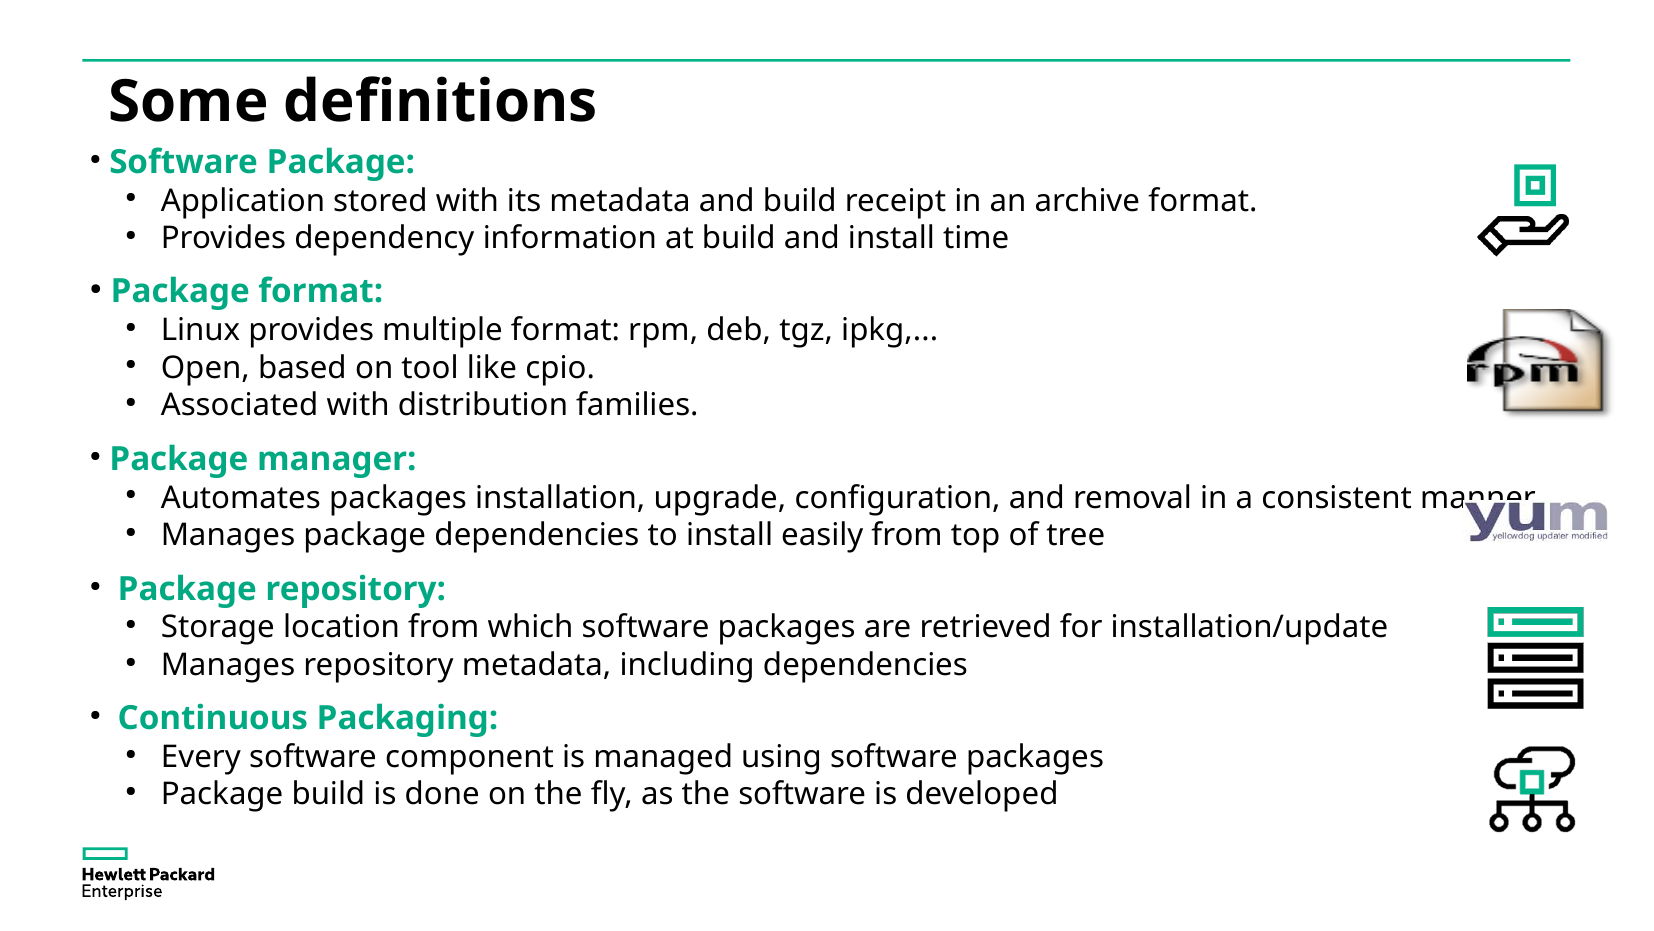

# Some definitions
 Software Package:
Application stored with its metadata and build receipt in an archive format.
Provides dependency information at build and install time
 Package format:
Linux provides multiple format: rpm, deb, tgz, ipkg,...
Open, based on tool like cpio.
Associated with distribution families.
 Package manager:
Automates packages installation, upgrade, configuration, and removal in a consistent manner.
Manages package dependencies to install easily from top of tree
 Package repository:
Storage location from which software packages are retrieved for installation/update
Manages repository metadata, including dependencies
 Continuous Packaging:
Every software component is managed using software packages
Package build is done on the fly, as the software is developed